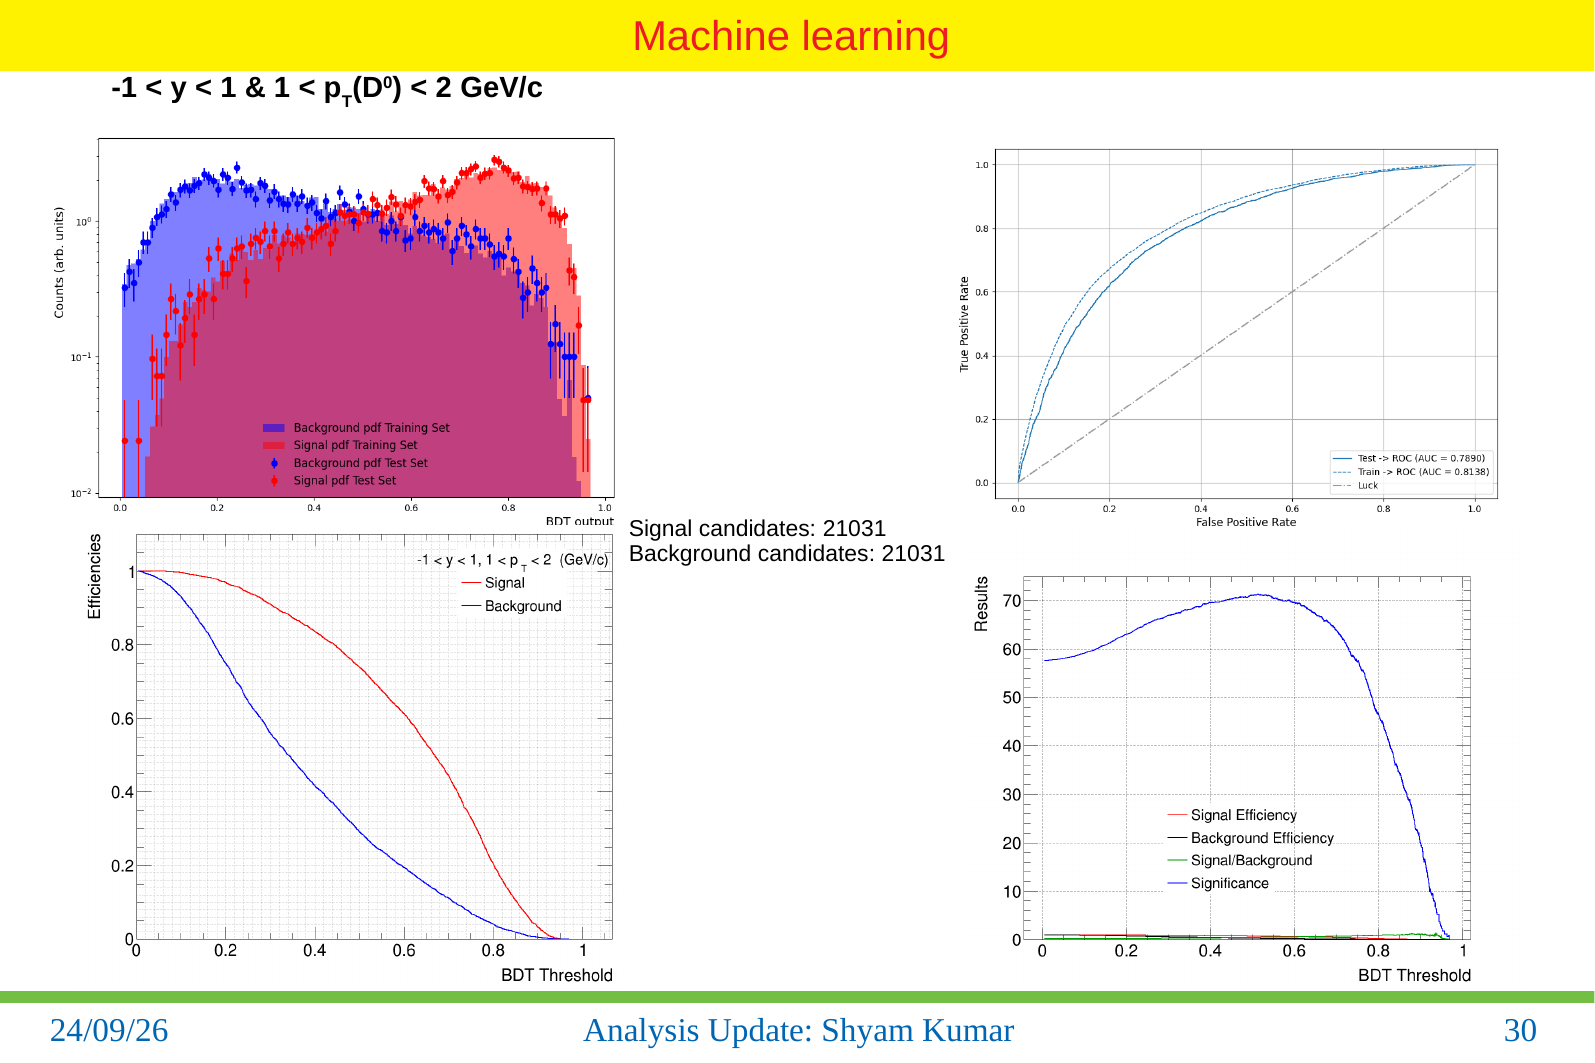

# Machine learning
-1 < y < 1 & 1 < pT(D0) < 2 GeV/c
Signal candidates: 21031
Background candidates: 21031
Analysis Update: Shyam Kumar
30